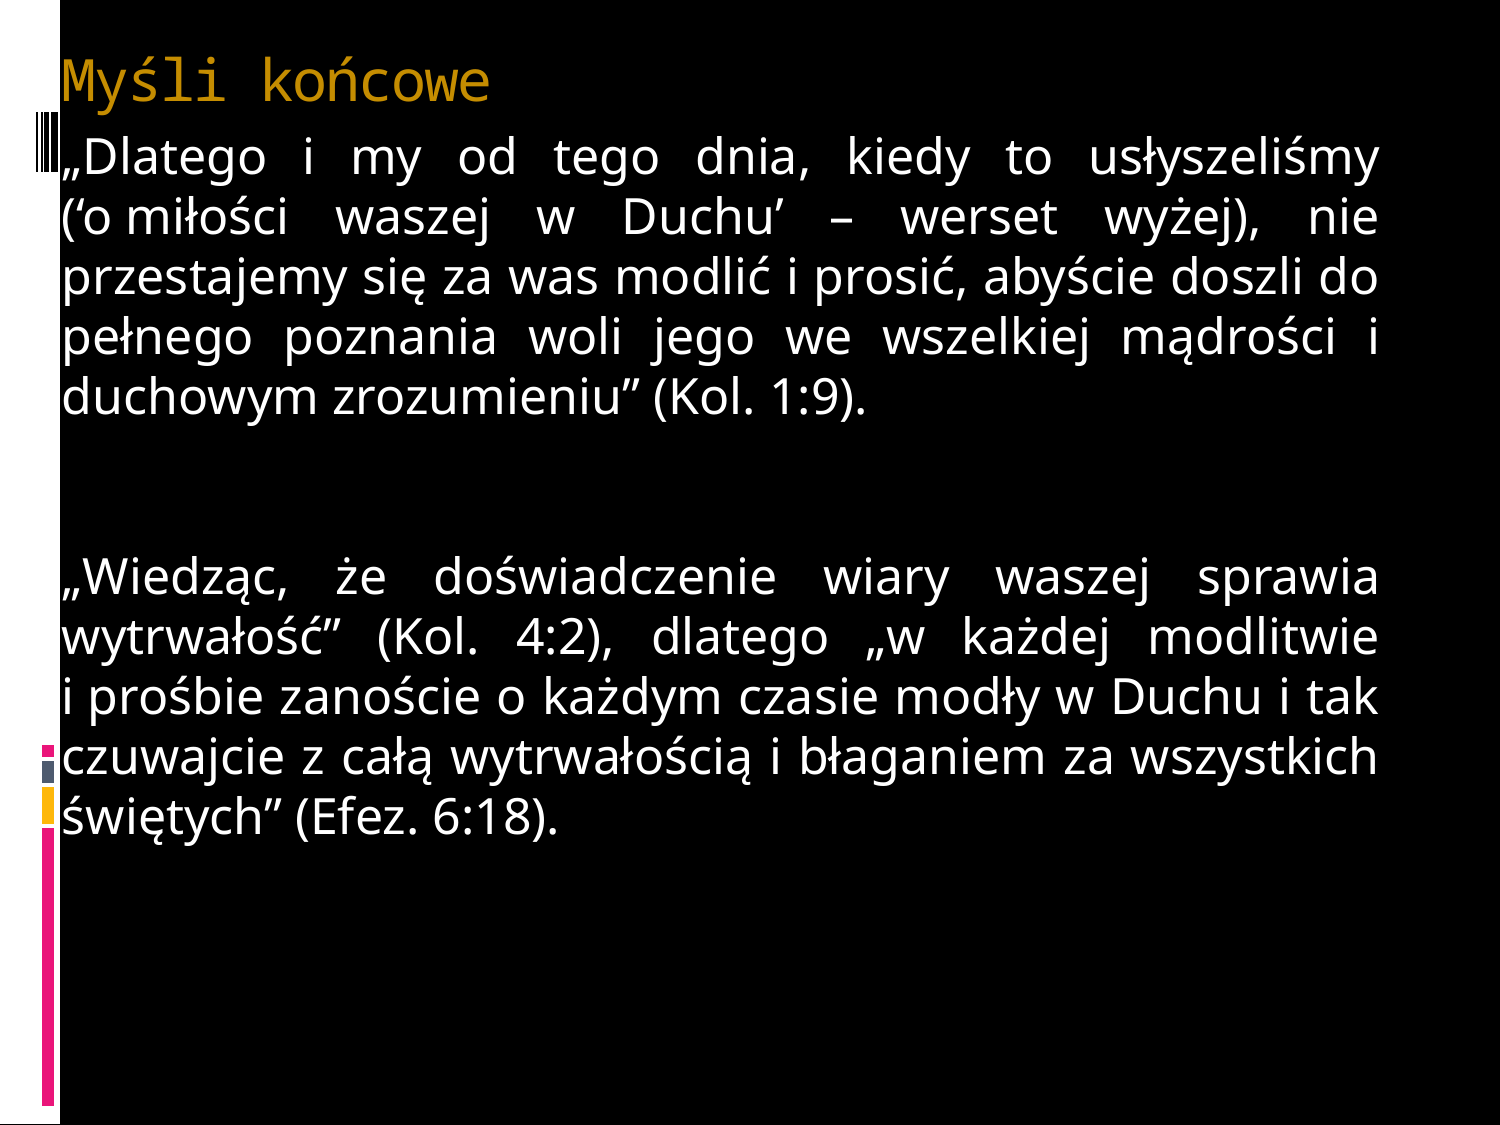

# Myśli końcowe
„Dlatego i my od tego dnia, kiedy to usłyszeliśmy (‘o miłości waszej w Duchu’ – werset wyżej), nie przestajemy się za was modlić i prosić, abyście doszli do pełnego poznania woli jego we wszelkiej mądrości i duchowym zrozumieniu” (Kol. 1:9).
„Wiedząc, że doświadczenie wiary waszej sprawia wytrwałość” (Kol. 4:2), dlatego „w każdej modlitwie i prośbie zanoście o każdym czasie modły w Duchu i tak czuwajcie z całą wytrwałością i błaganiem za wszystkich świętych” (Efez. 6:18).